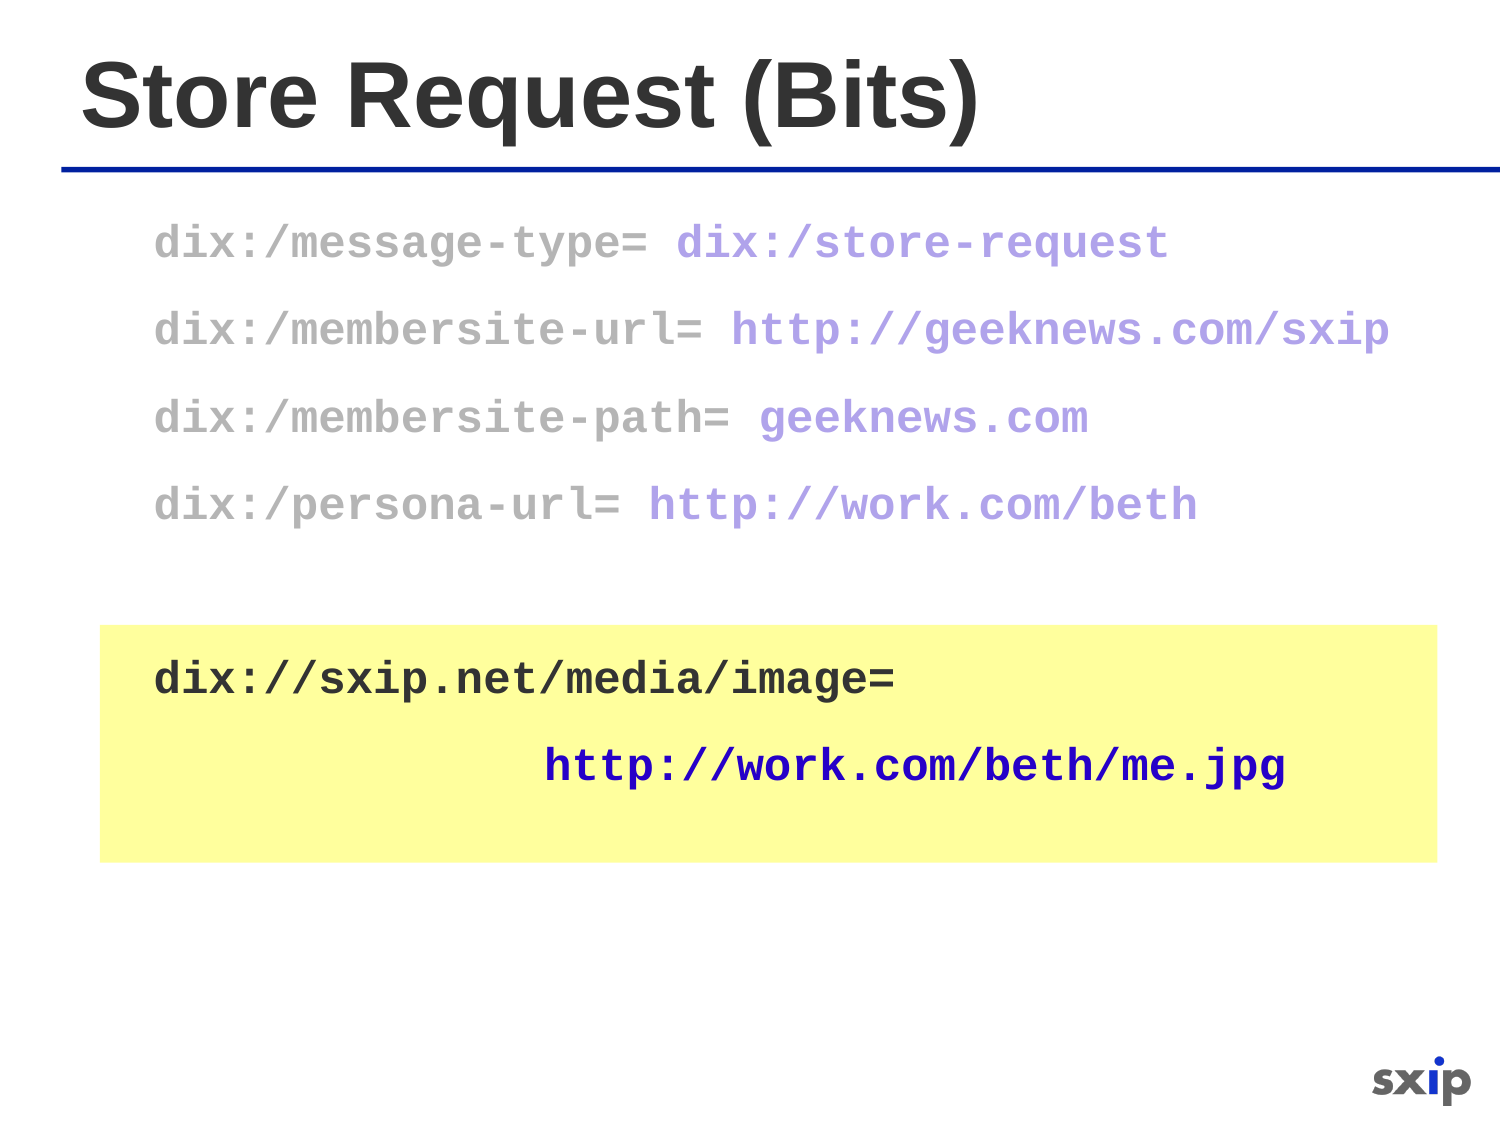

# Store Request (Bits)
dix:/message-type= dix:/store-request
dix:/membersite-url= http://geeknews.com/sxip
dix:/membersite-path= geeknews.com
dix:/persona-url= http://work.com/beth
dix://sxip.net/media/image=
				http://work.com/beth/me.jpg